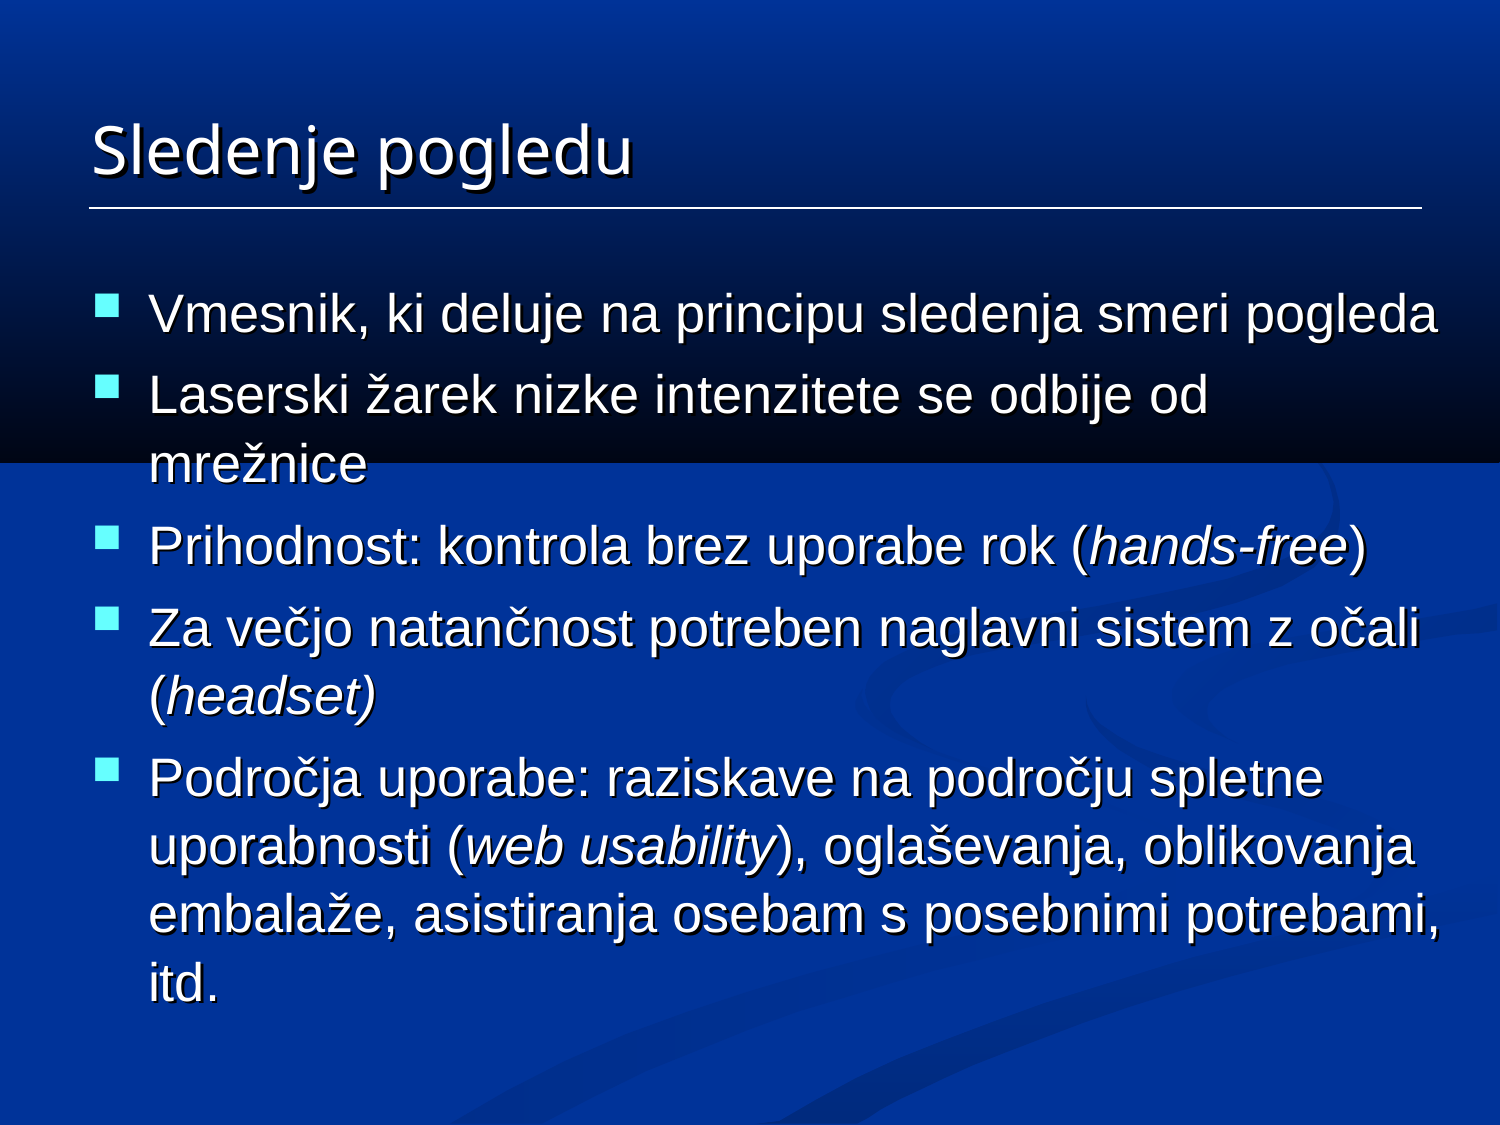

Sledenje pogledu
# Vmesnik, ki deluje na principu sledenja smeri pogleda
Laserski žarek nizke intenzitete se odbije od mrežnice
Prihodnost: kontrola brez uporabe rok (hands-free)
Za večjo natančnost potreben naglavni sistem z očali (headset)
Področja uporabe: raziskave na področju spletne uporabnosti (web usability), oglaševanja, oblikovanja embalaže, asistiranja osebam s posebnimi potrebami, itd.